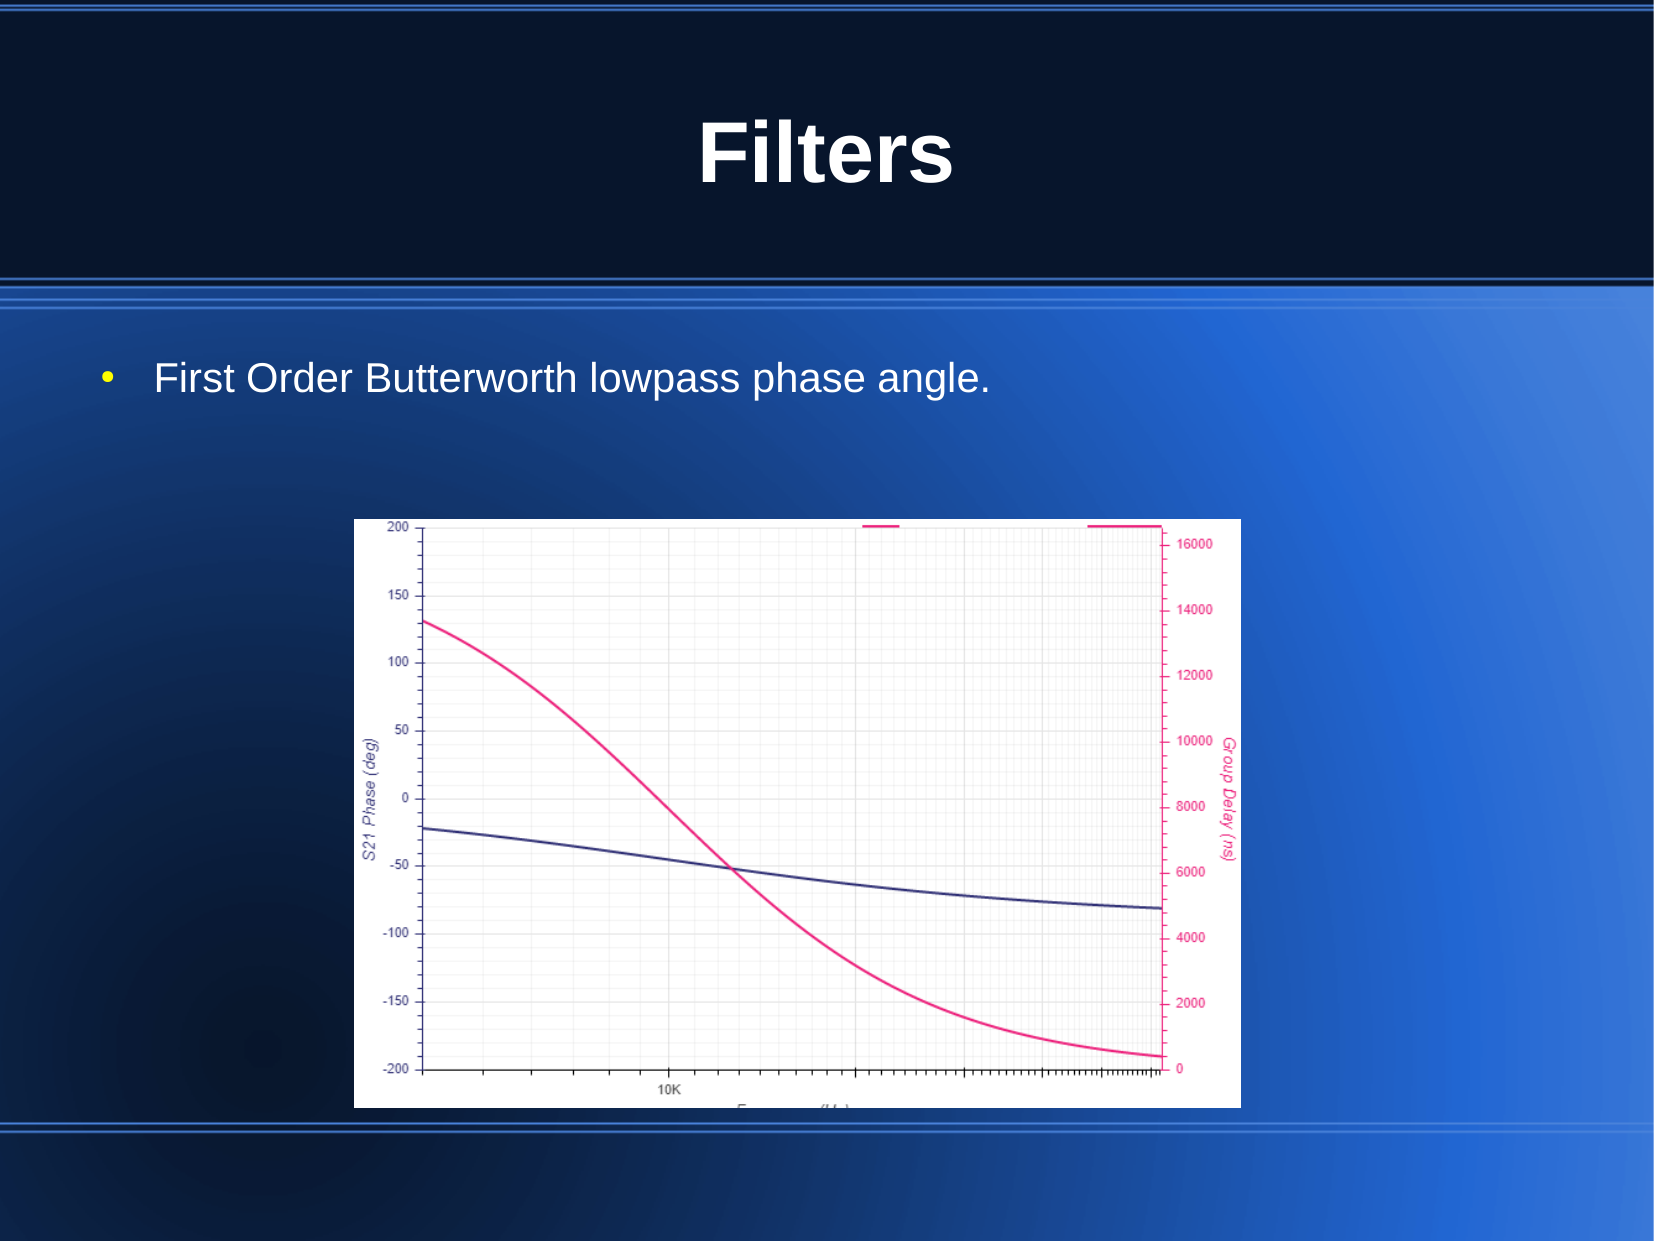

# Filters
First Order Butterworth lowpass phase angle.